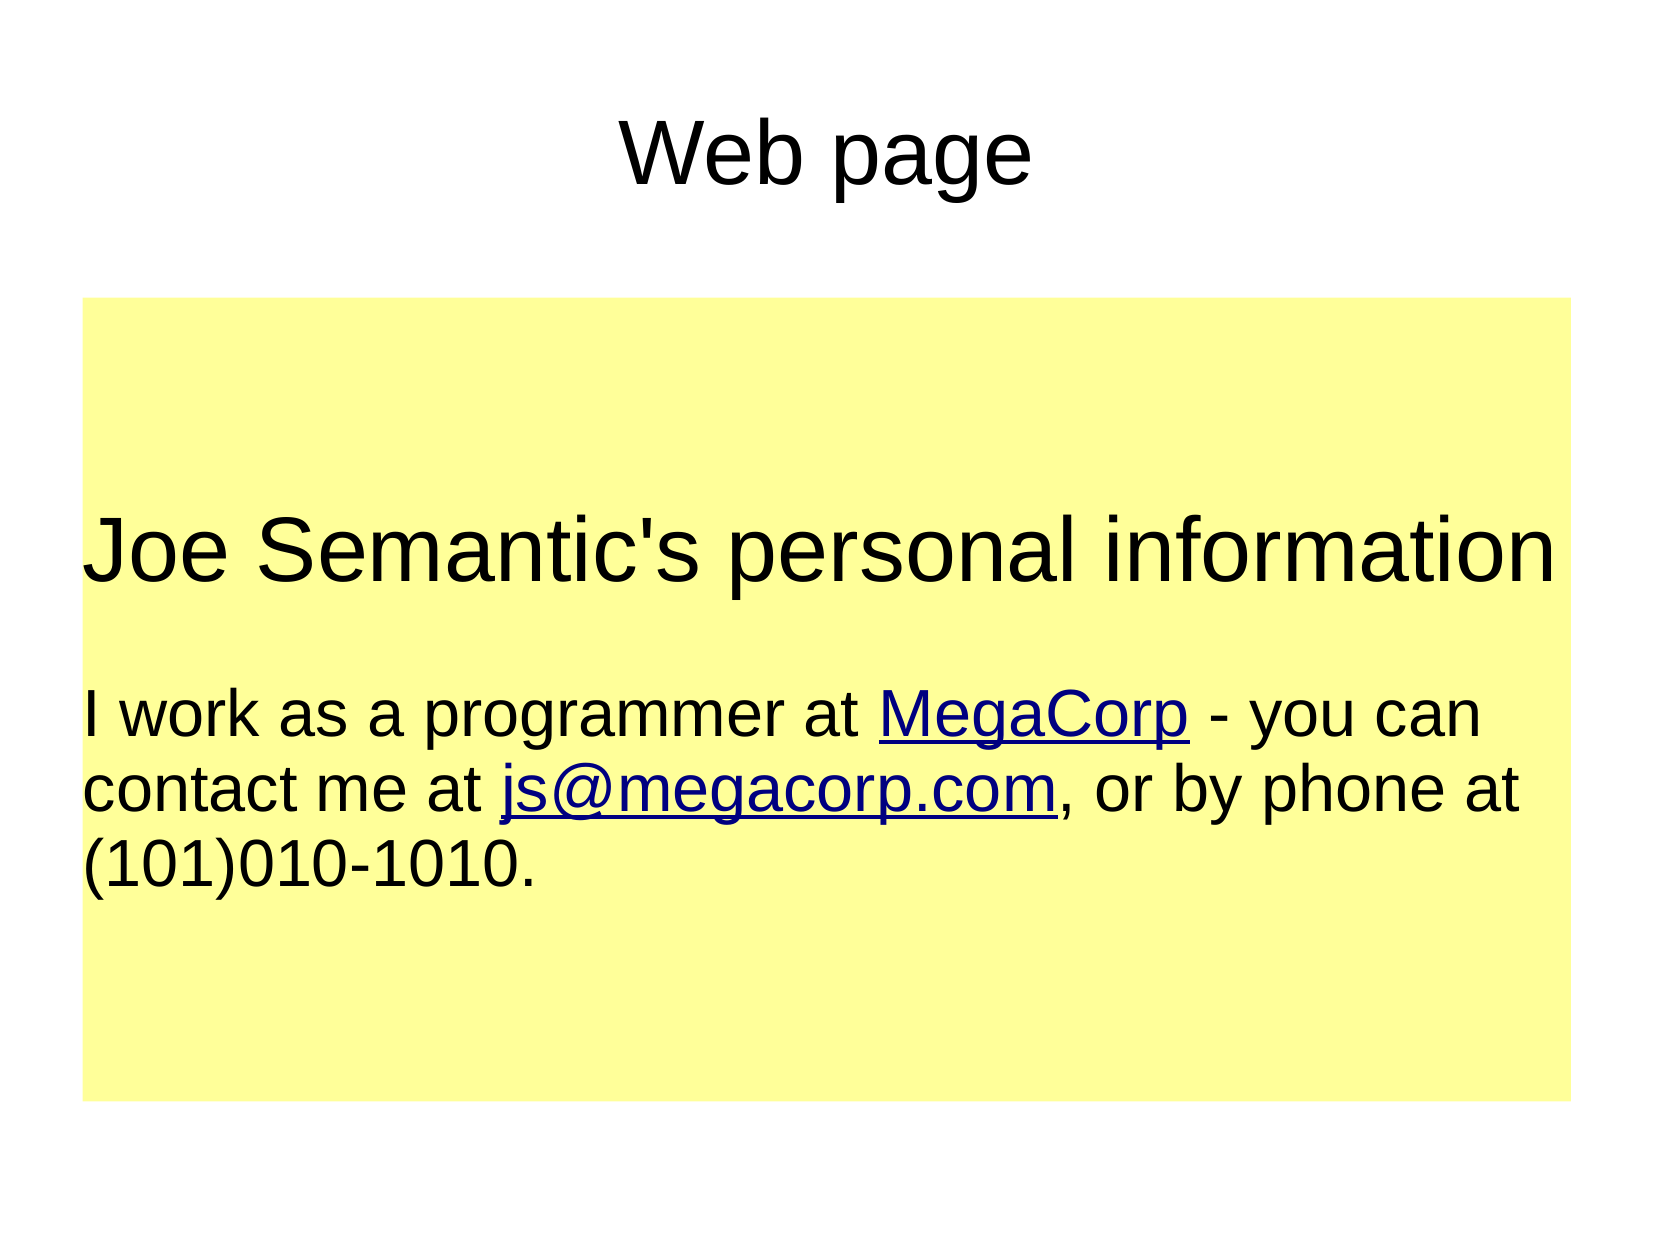

# Web page
Joe Semantic's personal information
I work as a programmer at MegaCorp - you can contact me at js@megacorp.com, or by phone at (101)010-1010.